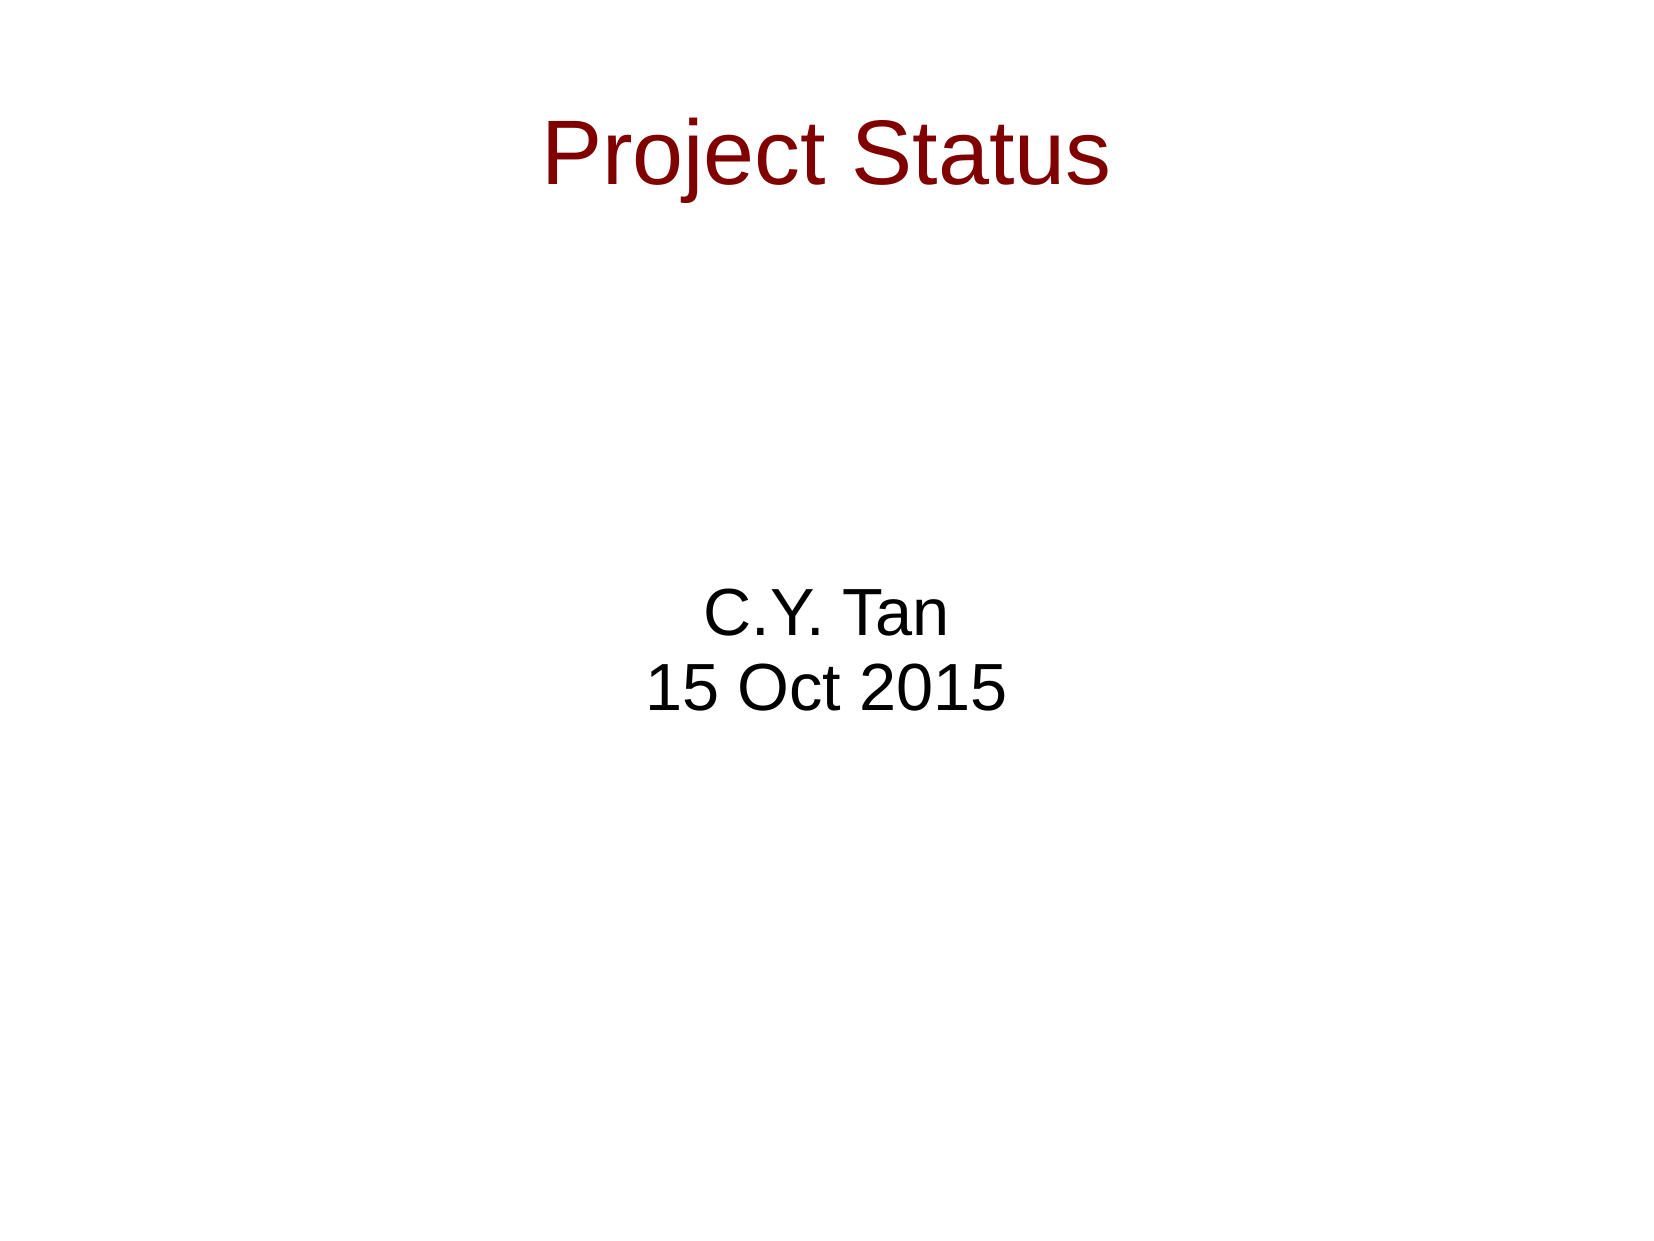

# Project Status
C.Y. Tan
15 Oct 2015